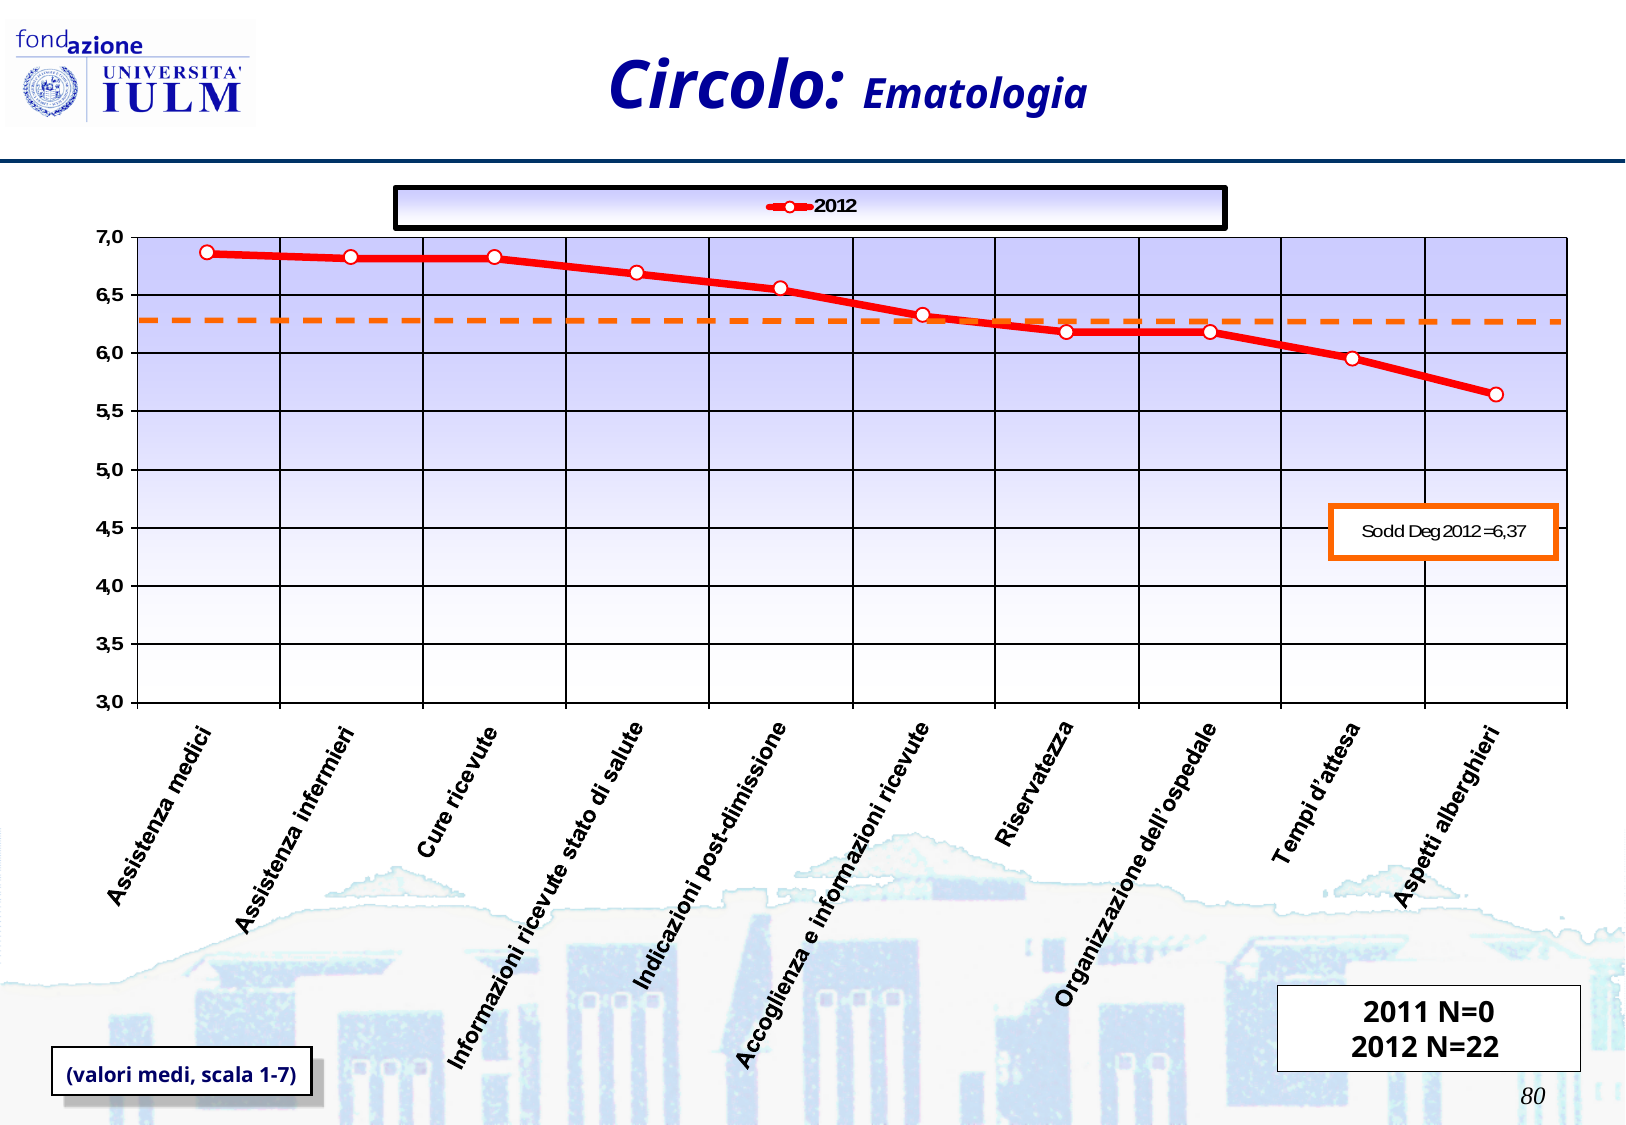

Circolo: Ematologia
2011 N=0
2012 N=22
(valori medi, scala 1-7)